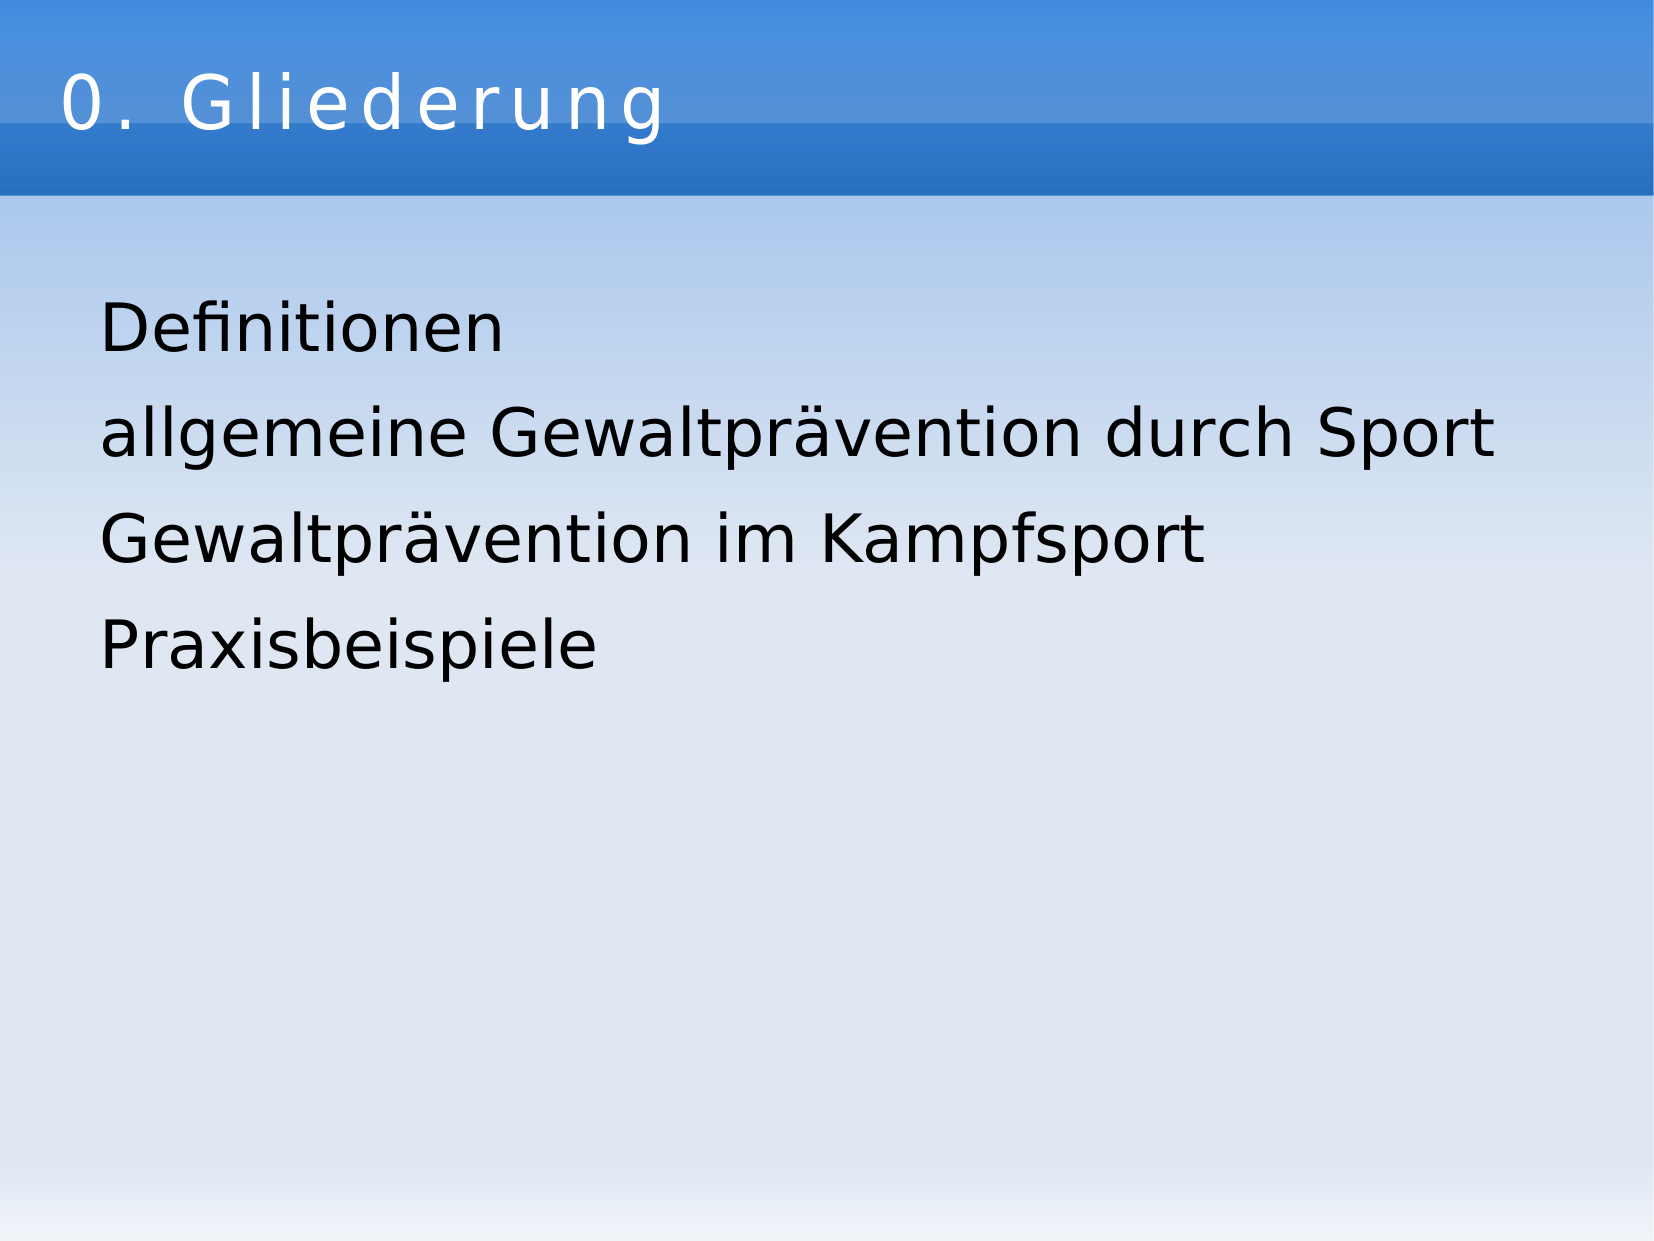

# 0. Gliederung
Definitionen
allgemeine Gewaltprävention durch Sport
Gewaltprävention im Kampfsport
Praxisbeispiele